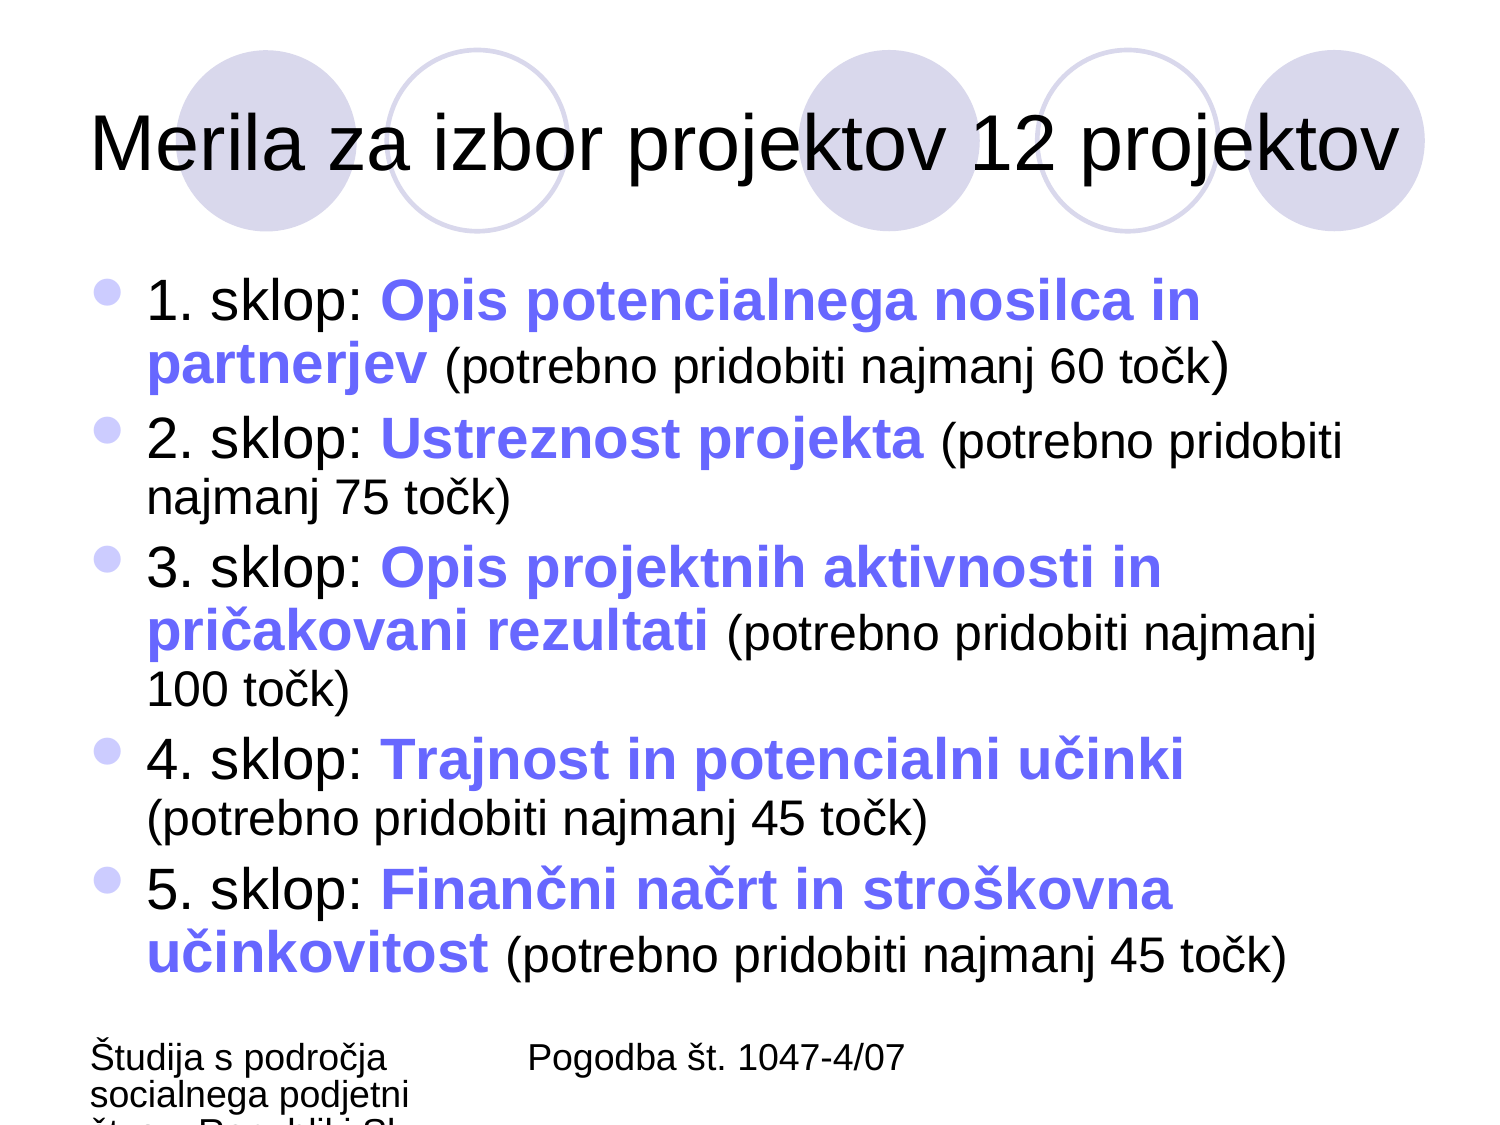

# Merila za izbor projektov 12 projektov
1. sklop: Opis potencialnega nosilca in partnerjev (potrebno pridobiti najmanj 60 točk)
2. sklop: Ustreznost projekta (potrebno pridobiti najmanj 75 točk)
3. sklop: Opis projektnih aktivnosti in pričakovani rezultati (potrebno pridobiti najmanj 100 točk)
4. sklop: Trajnost in potencialni učinki (potrebno pridobiti najmanj 45 točk)
5. sklop: Finančni načrt in stroškovna učinkovitost (potrebno pridobiti najmanj 45 točk)
Študija s področja socialnega podjetništva v Republiki Sloveniji;
Pogodba št. 1047-4/07